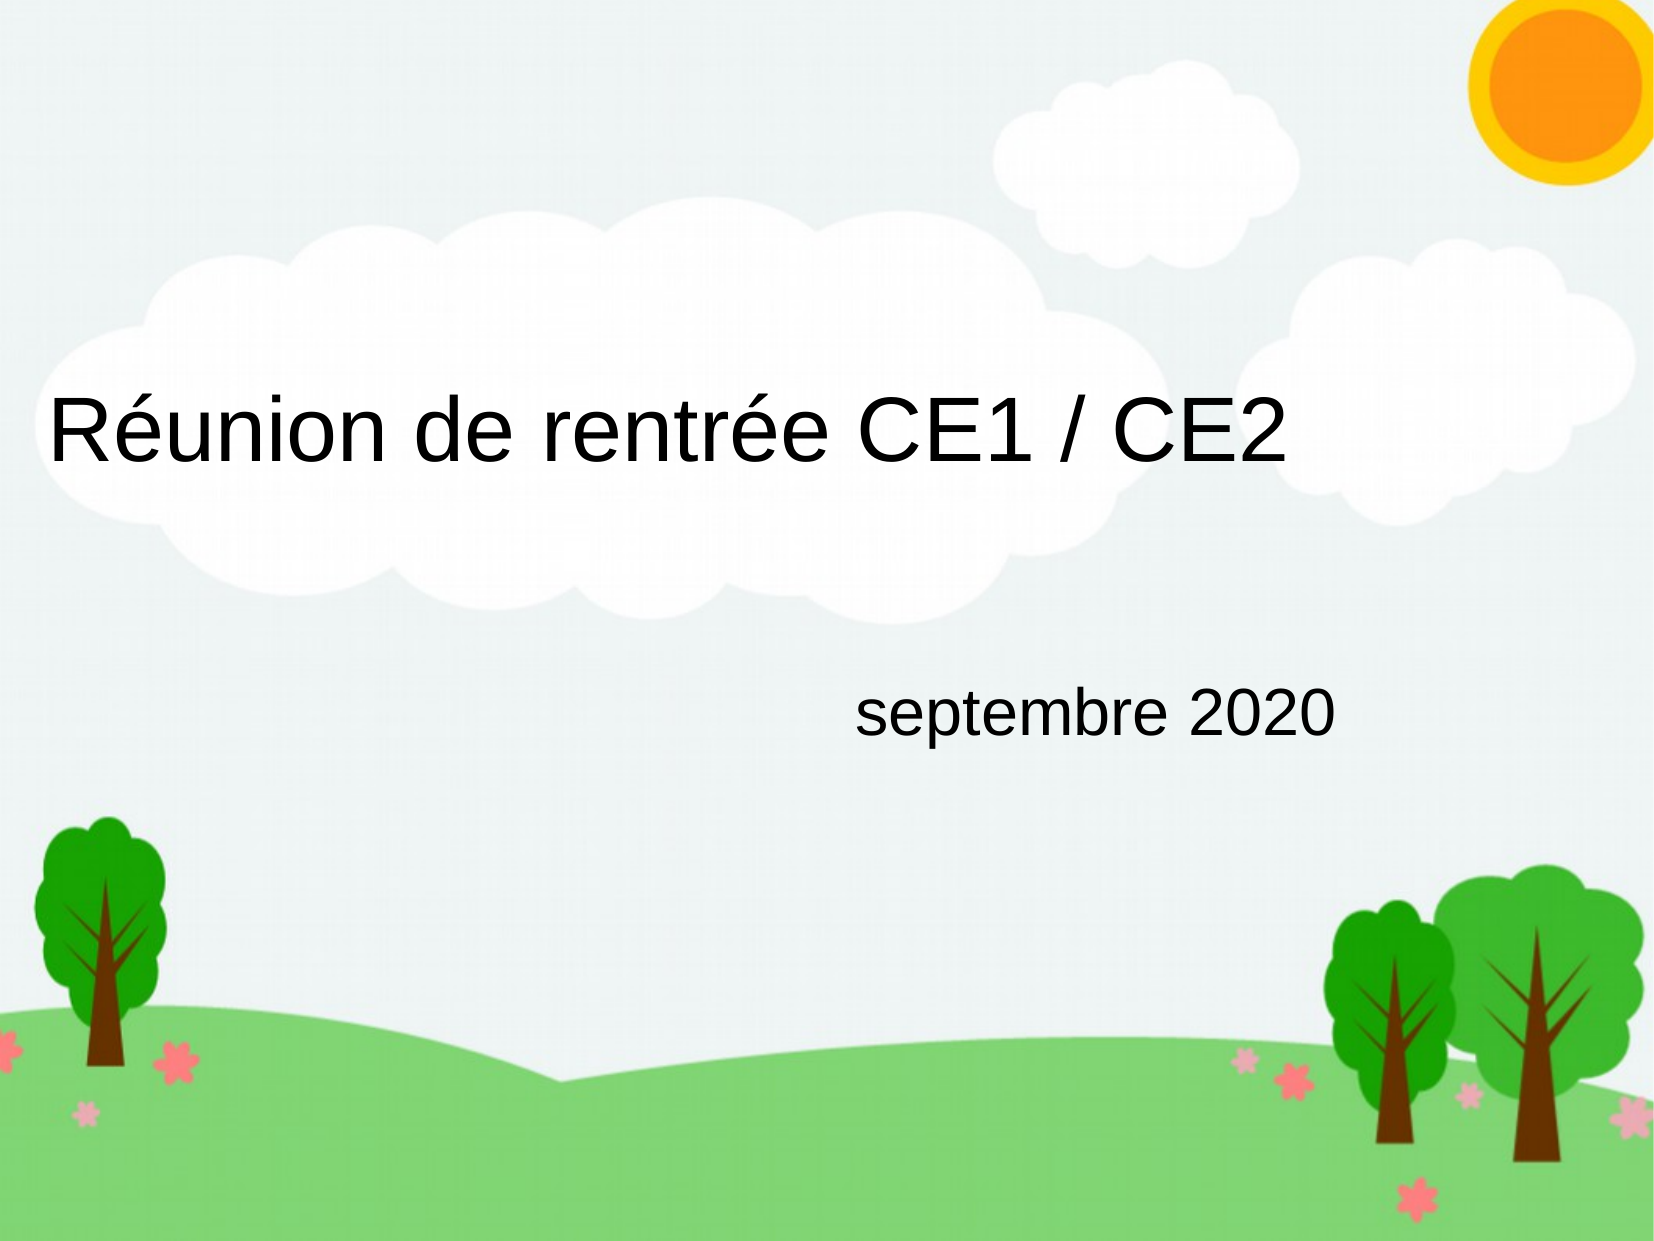

# Réunion de rentrée CE1 / CE2
 septembre 2020